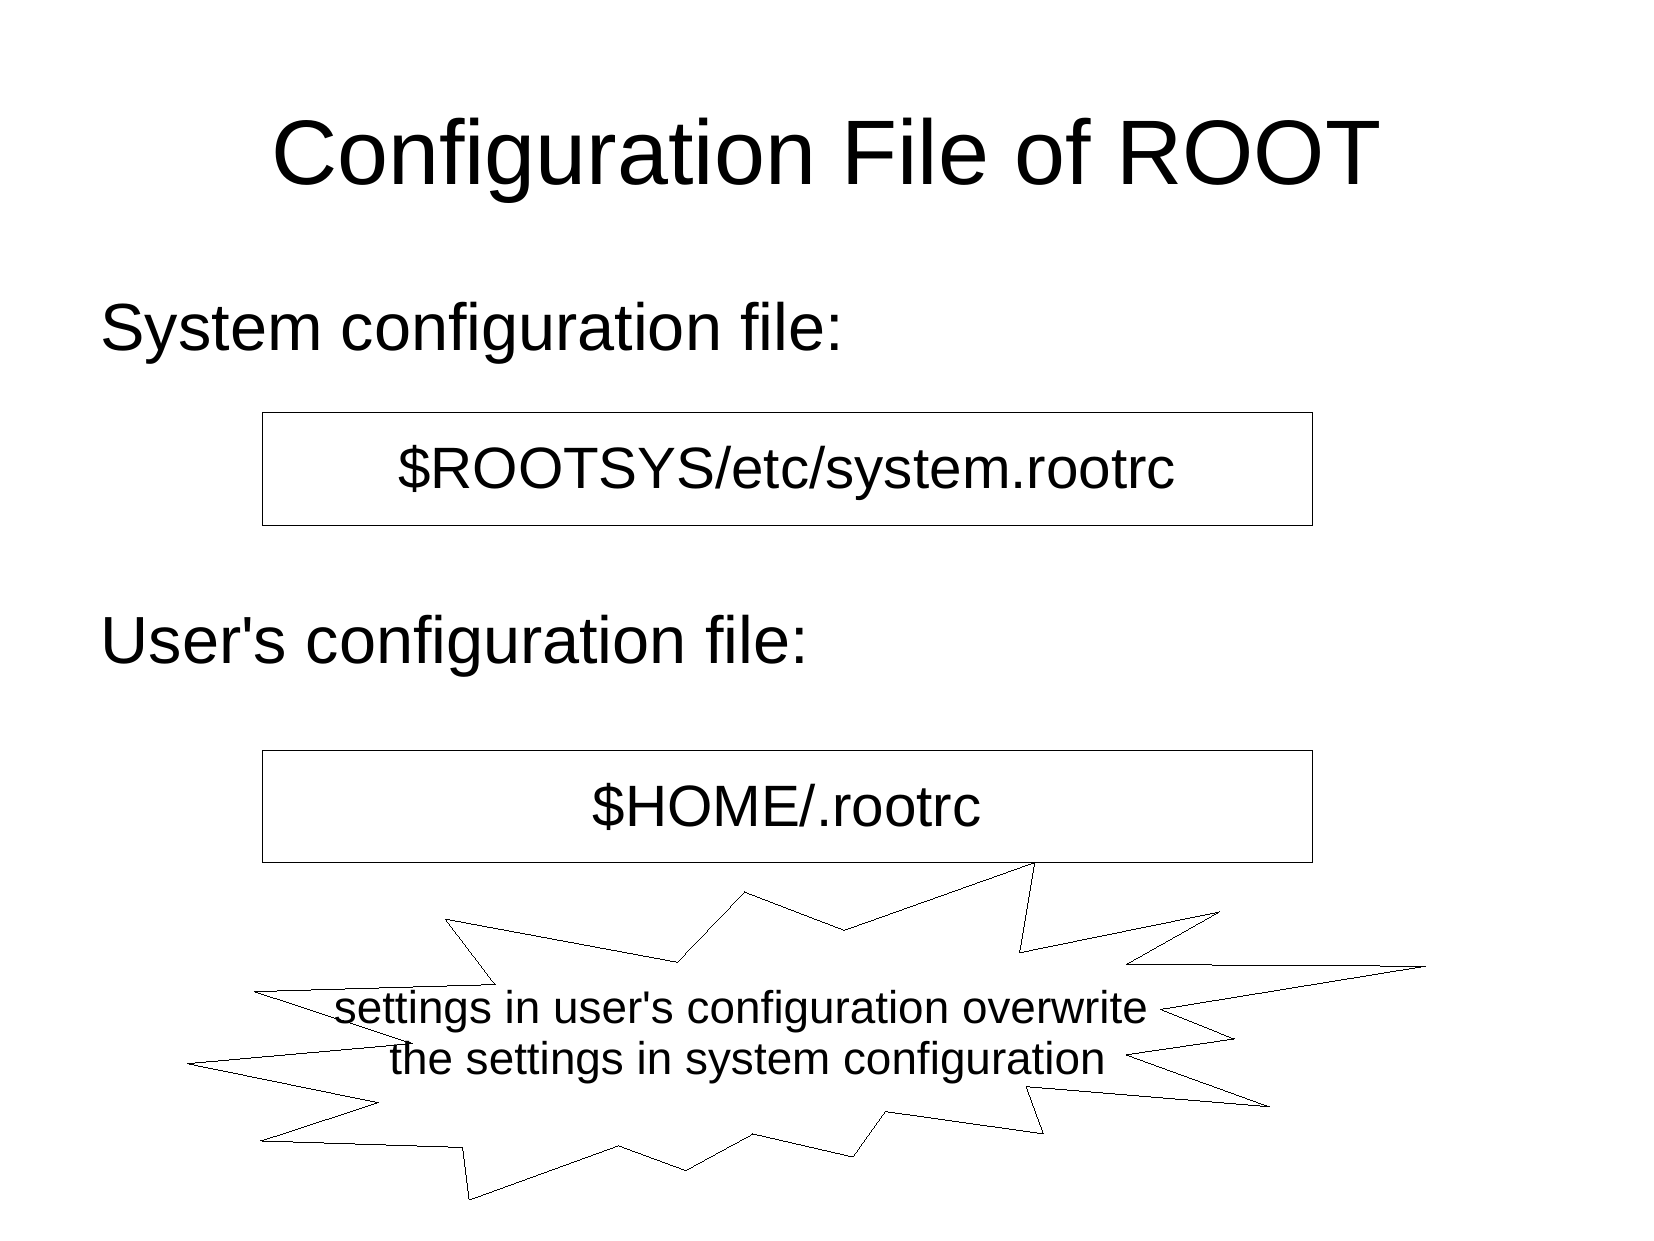

# Configuration File of ROOT
System configuration file:
User's configuration file:
$ROOTSYS/etc/system.rootrc
$HOME/.rootrc
settings in user's configuration overwrite
the settings in system configuration